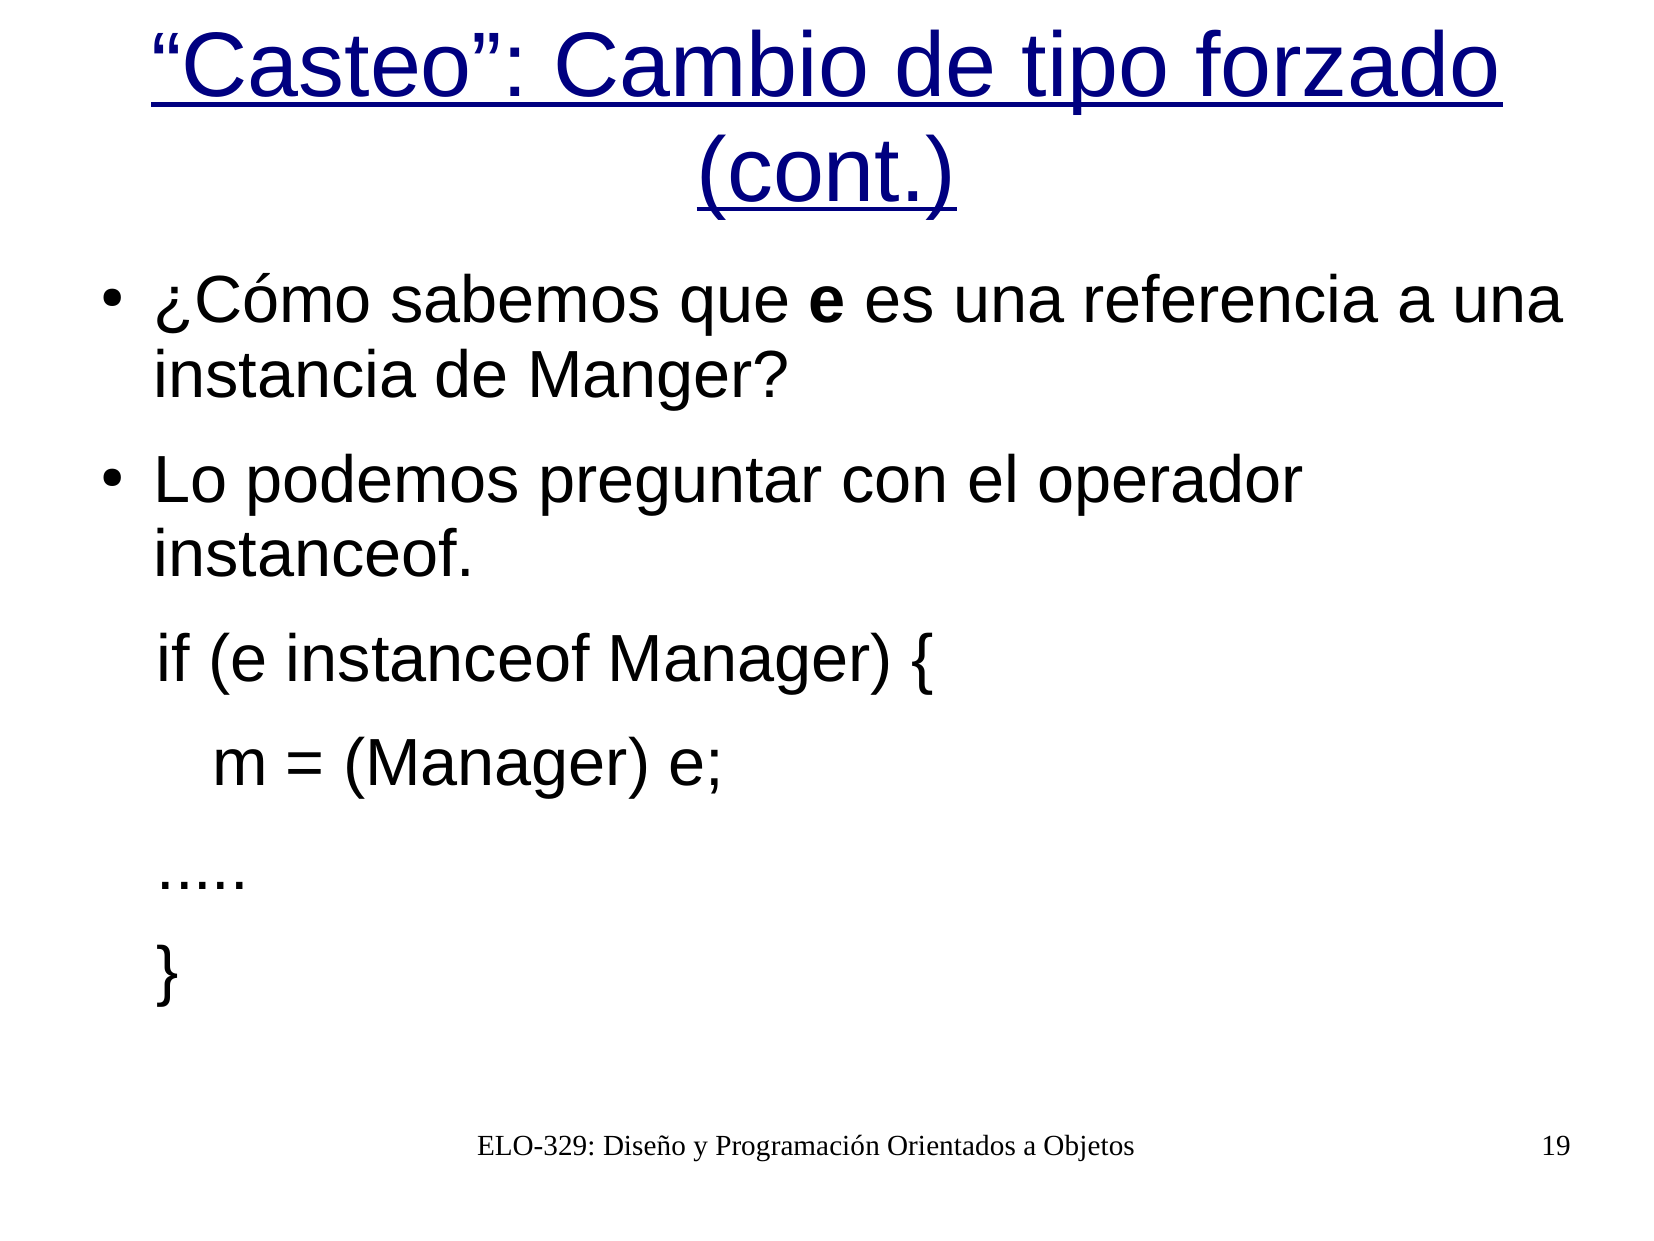

# “Casteo”: Cambio de tipo forzado (cont.)‏
¿Cómo sabemos que e es una referencia a una instancia de Manger?
Lo podemos preguntar con el operador instanceof.
 if (e instanceof Manager) {
 m = (Manager) e;
 .....
 }
19